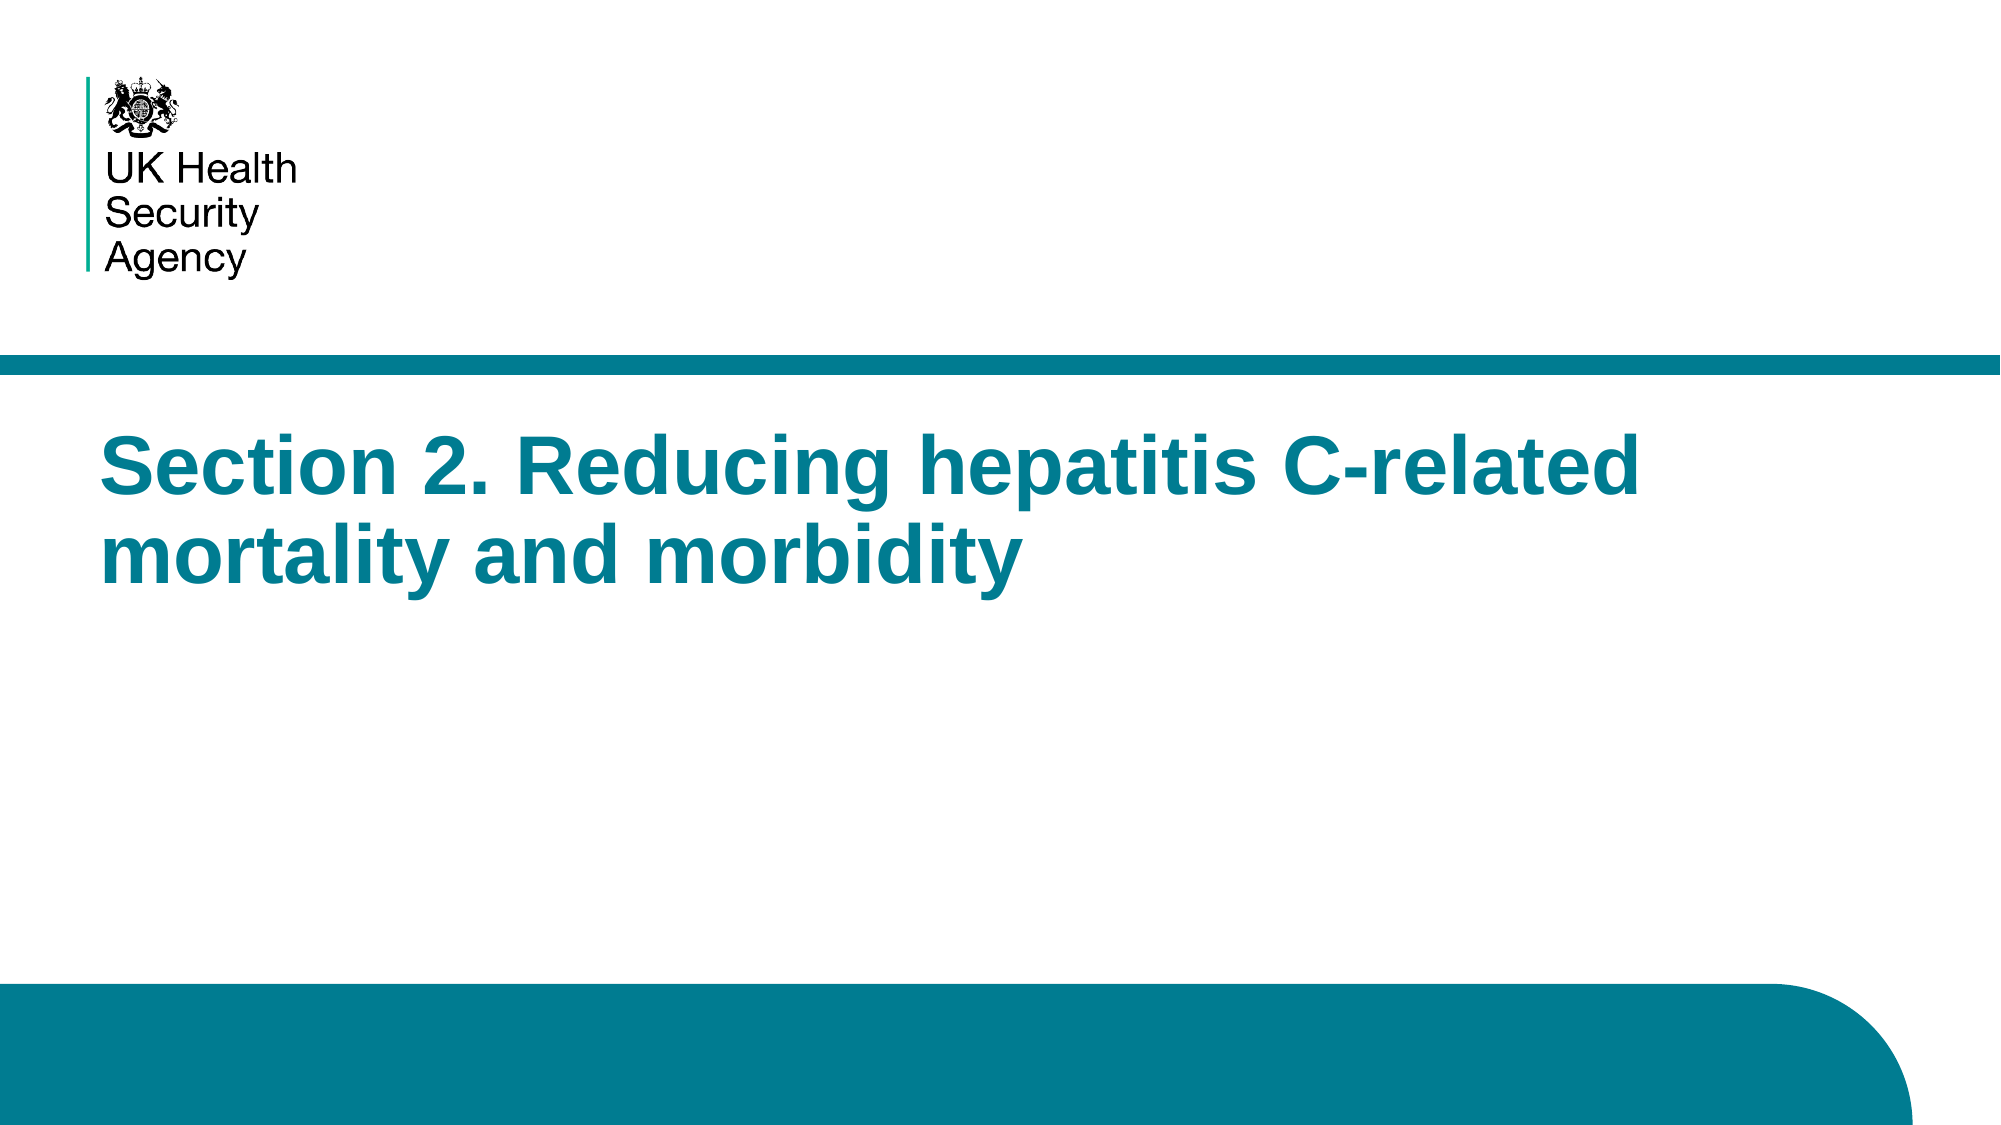

# Section 2. Reducing hepatitis C-related mortality and morbidity